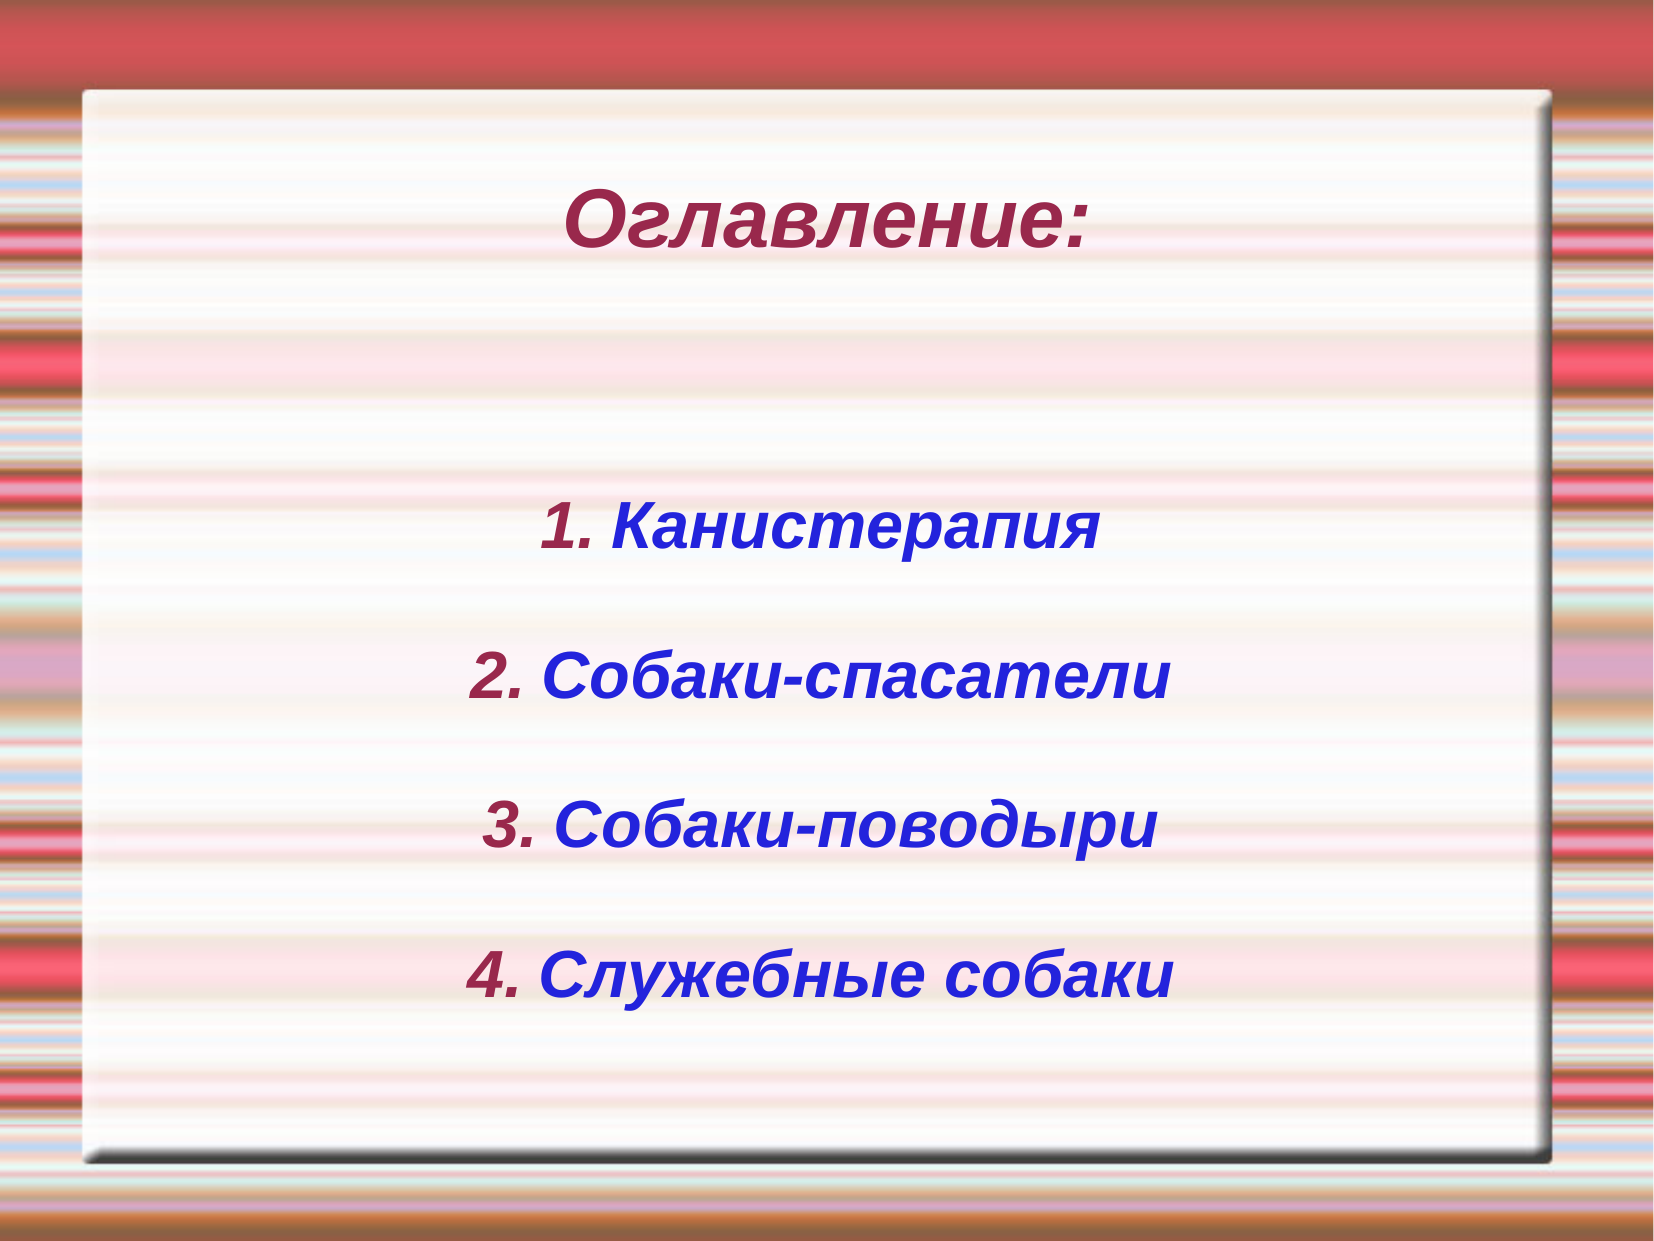

# Оглавление:
Канистерапия
Собаки-спасатели
Собаки-поводыри
Служебные собаки